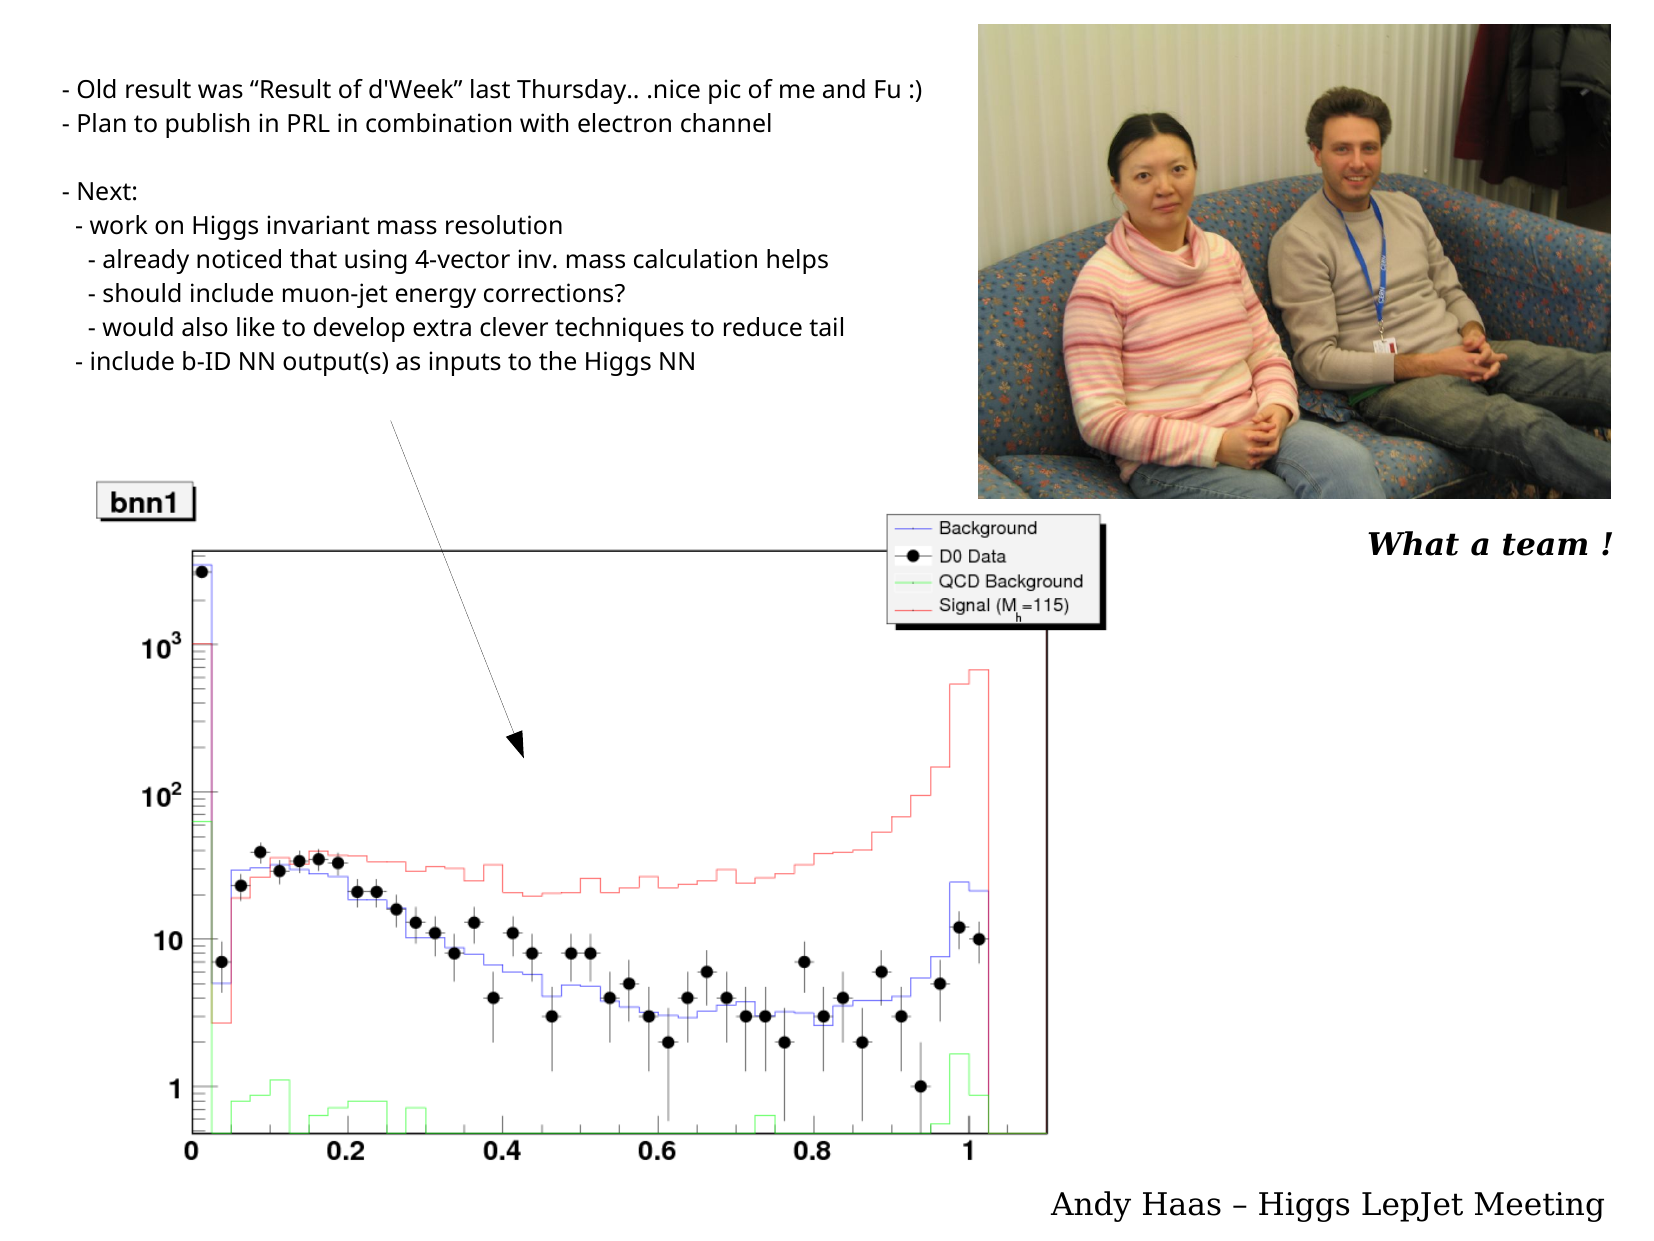

- Old result was “Result of d'Week” last Thursday.. .nice pic of me and Fu :)
 - Plan to publish in PRL in combination with electron channel
 - Next:
 - work on Higgs invariant mass resolution
 - already noticed that using 4-vector inv. mass calculation helps
 - should include muon-jet energy corrections?
 - would also like to develop extra clever techniques to reduce tail
 - include b-ID NN output(s) as inputs to the Higgs NN
What a team !